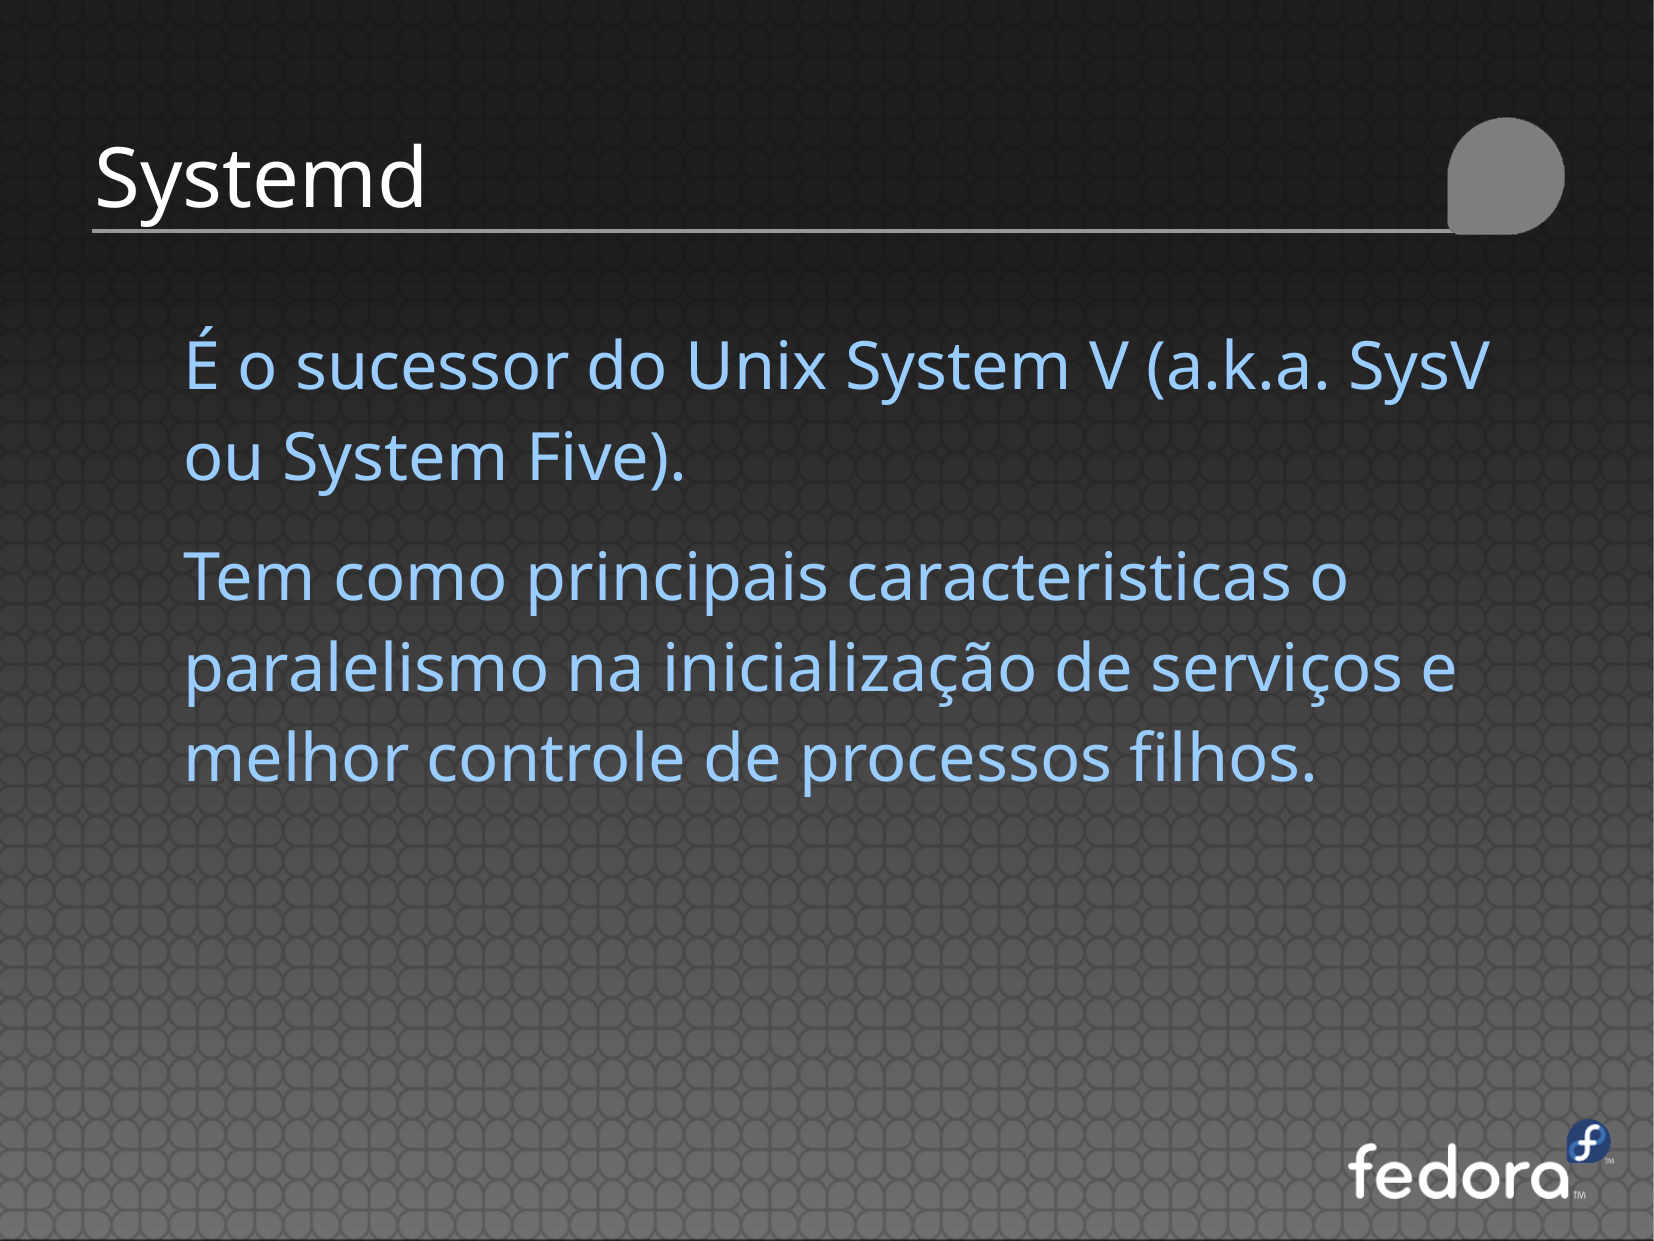

# Systemd
É o sucessor do Unix System V (a.k.a. SysV ou System Five).
Tem como principais caracteristicas o paralelismo na inicialização de serviços e melhor controle de processos filhos.